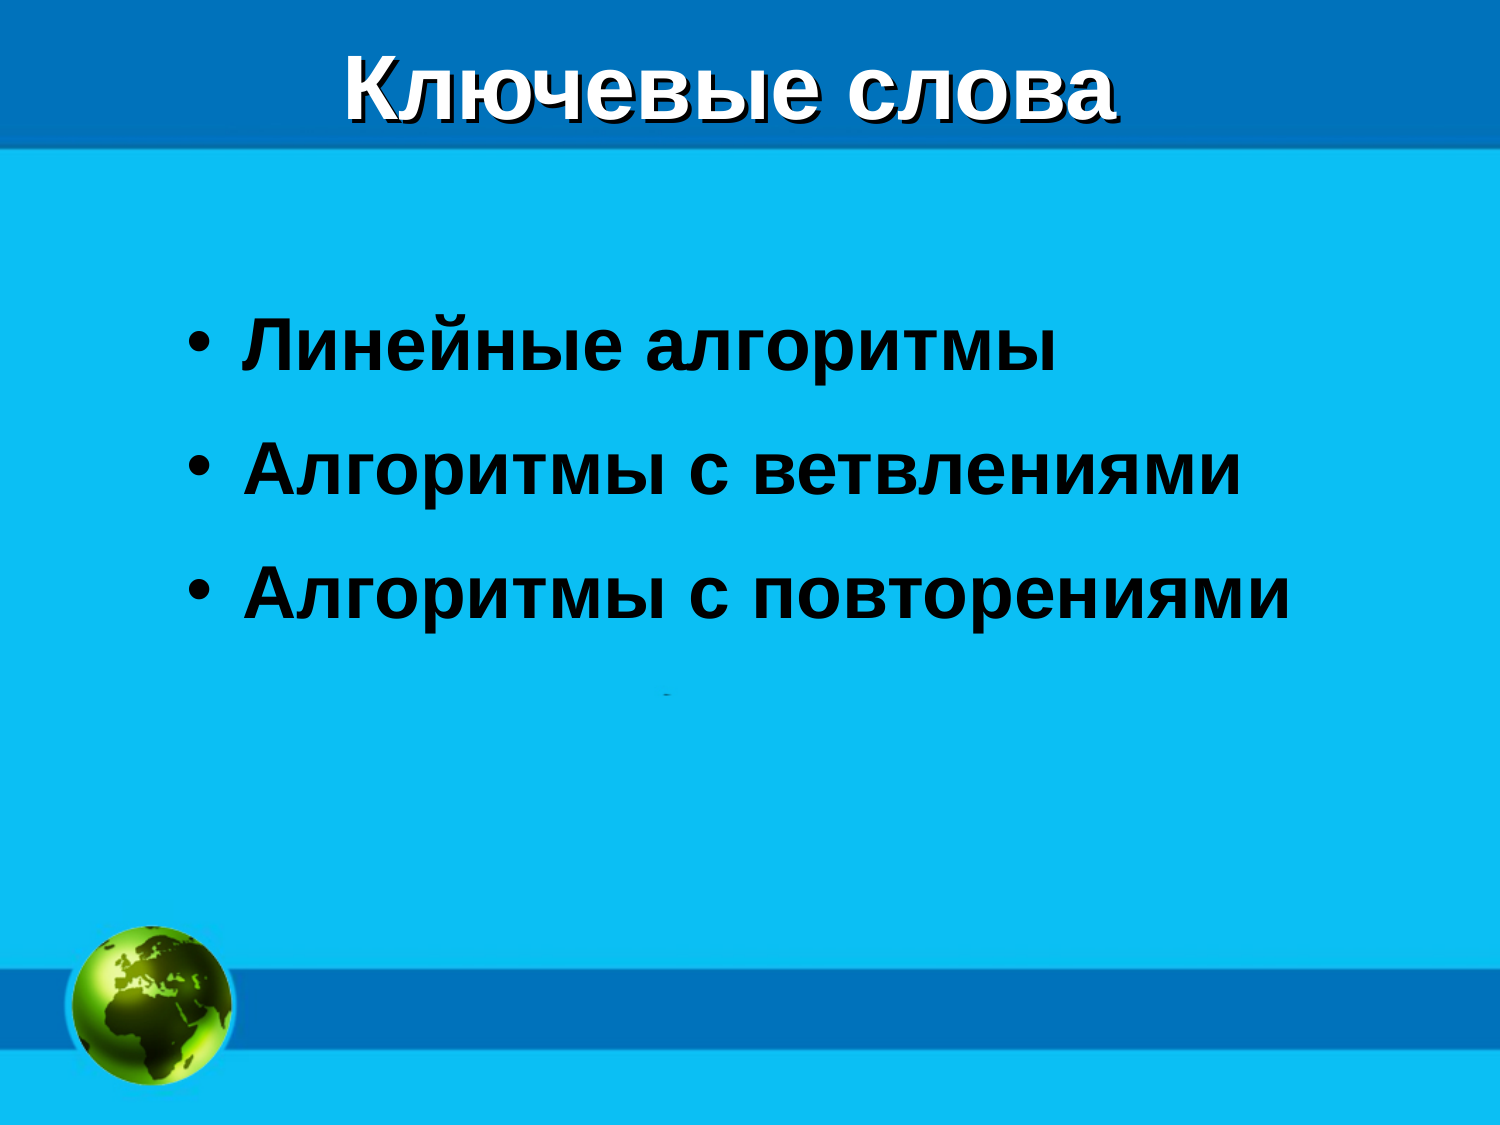

# Ключевые слова
Линейные алгоритмы
Алгоритмы с ветвлениями
Алгоритмы с повторениями